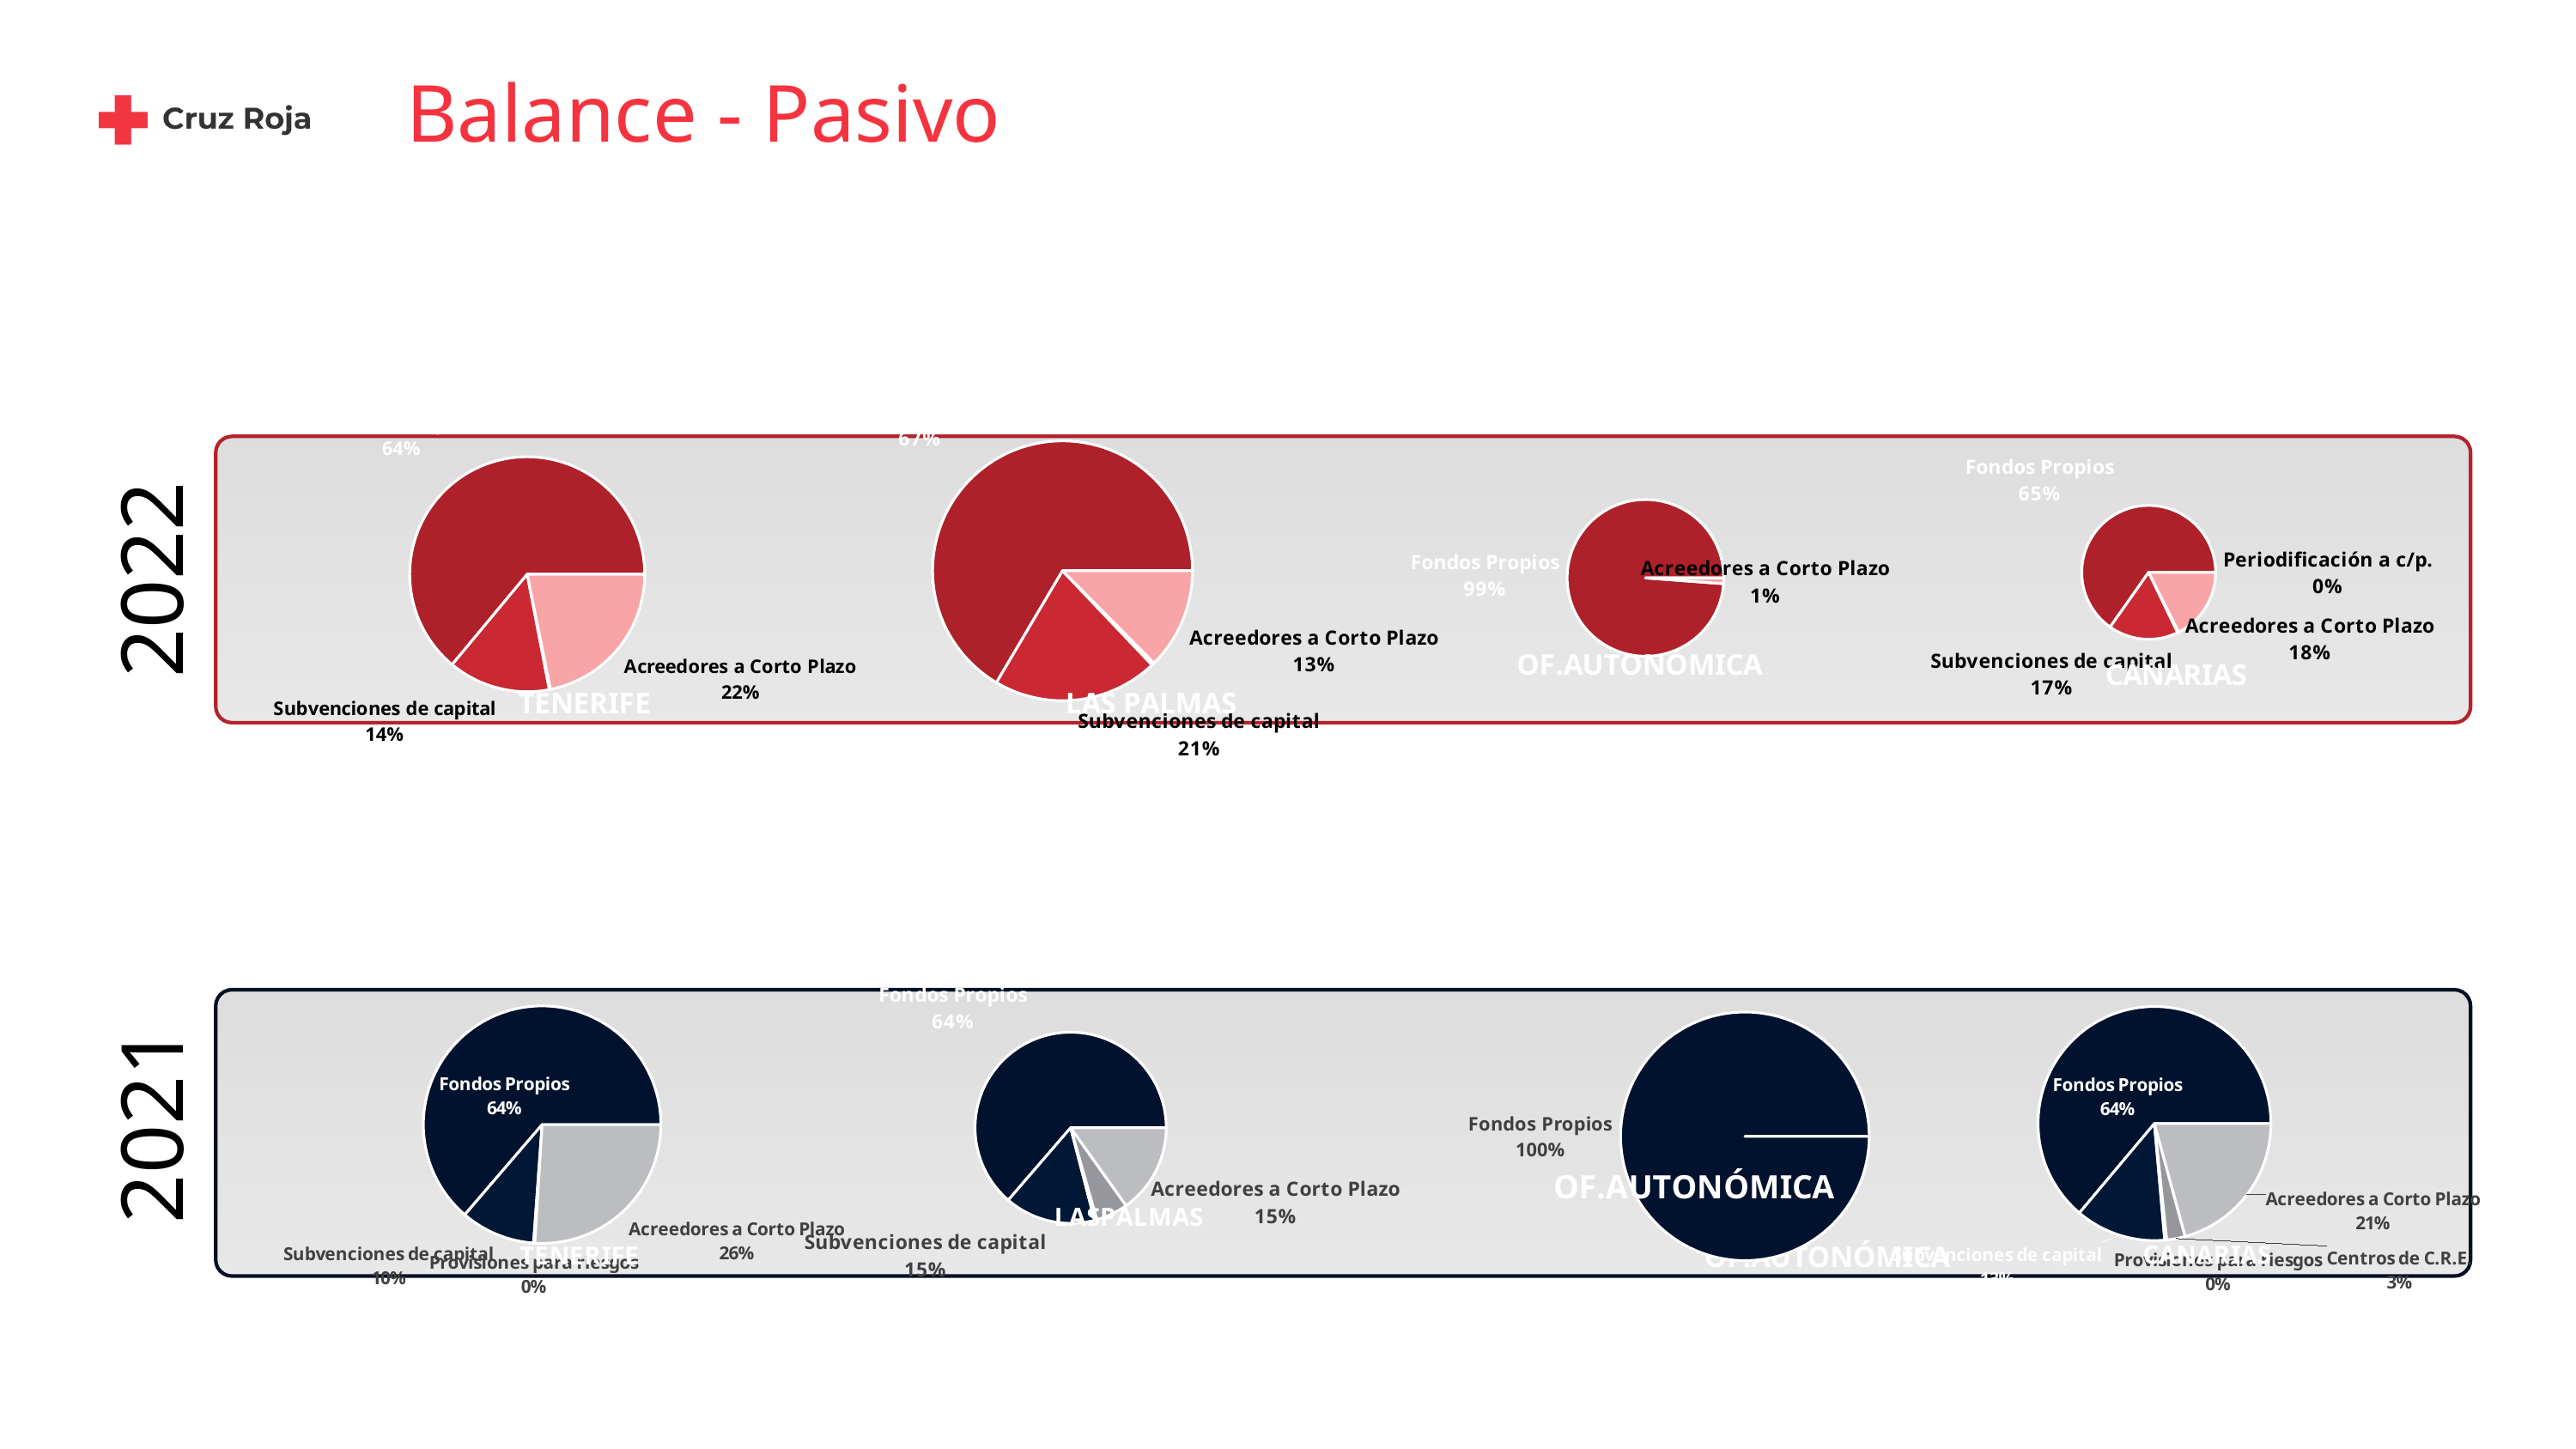

Balance - Pasivo
### Chart: OF.AUTONÓMICA
| Category | OF.AUTONÓMICA |
|---|---|
| Fondos Propios | 138276.67 |
| Subvenciones de capital | 0.0 |
| Provisiones para riesgos | 0.0 |
| Acreedores a Largo Plazo | 0.0 |
| Centros de C.R.E. | 0.0 |
| Acreedores a Corto Plazo | 1670.51 |
| Periodificación a c/p. | 0.0 |
### Chart: TENERIFE
| Category | TENERIFE |
|---|---|
| Fondos Propios | 12613731.62 |
| Subvenciones de capital | 2770853.1 |
| Provisiones para riesgos | 31999.88 |
| Acreedores a Largo Plazo | 0.0 |
| Centros de C.R.E. | 0.0 |
| Acreedores a Corto Plazo | 4301203.09 |
| Periodificación a c/p. | 0.0 |
### Chart: LAS PALMAS
| Category | LAS PALMAS |
|---|---|
| Fondos Propios | 10638770.0 |
| Subvenciones de capital | 3293280.0 |
| Provisiones para riesgos | 52720.0 |
| Acreedores a Largo Plazo | 0.0 |
| Centros de C.R.E. | 0.0 |
| Acreedores a Corto Plazo | 2012390.0 |
| Periodificación a c/p. | -300.0 |
### Chart: CANARIAS
| Category | CANARIAS |
|---|---|
| Fondos Propios | 23390778.29 |
| Subvenciones de capital | 6064133.1 |
| Provisiones para riesgos | 84719.88 |
| Acreedores a Largo Plazo | 0.0 |
| Centros de C.R.E. | 0.0 |
| Acreedores a Corto Plazo | 6315263.6 |
| Periodificación a c/p. | -300.0 |
2022
### Chart: OF.AUTONÓMICA
| Category | OF.AUTONÓMICA |
|---|---|
| Fondos Propios | 138276.67 |
| Subvenciones de capital | 0.0 |
| Provisiones para riesgos | 0.0 |
| Acreedores a Largo Plazo | 0.0 |
| Centros de C.R.E. | 0.0 |
| Acreedores a Corto Plazo | 0.0 |
### Chart: LASPALMAS
| Category | LAS PALMAS |
|---|---|
| Fondos Propios | 10674200.0 |
| Subvenciones de capital | 2575530.0 |
| Provisiones para riesgos | 65740.0 |
| Acreedores a Largo Plazo | 0.0 |
| Centros de C.R.E. | 908070.0 |
| Acreedores a Corto Plazo | 2539520.0 |
### Chart: OF.AUTONÓMICA
| Category |
|---|
### Chart: CANARIAS
| Category | CANARIAS |
|---|---|
| Fondos Propios | 22641221.86 |
| Subvenciones de capital | 4457918.27 |
| Provisiones para riesgos | 97450.86 |
| Acreedores a Largo Plazo | 0.0 |
| Centros de C.R.E. | 908070.0 |
| Acreedores a Corto Plazo | 7361457.71 |
### Chart: TENERIFE
| Category | TENERIFE |
|---|---|
| Fondos Propios | 11828745.19 |
| Subvenciones de capital | 1882388.27 |
| Provisiones para riesgos | 31710.86 |
| Acreedores a Largo Plazo | 0.0 |
| Centros de C.R.E. | 0.0 |
| Acreedores a Corto Plazo | 4821937.71 |
2021